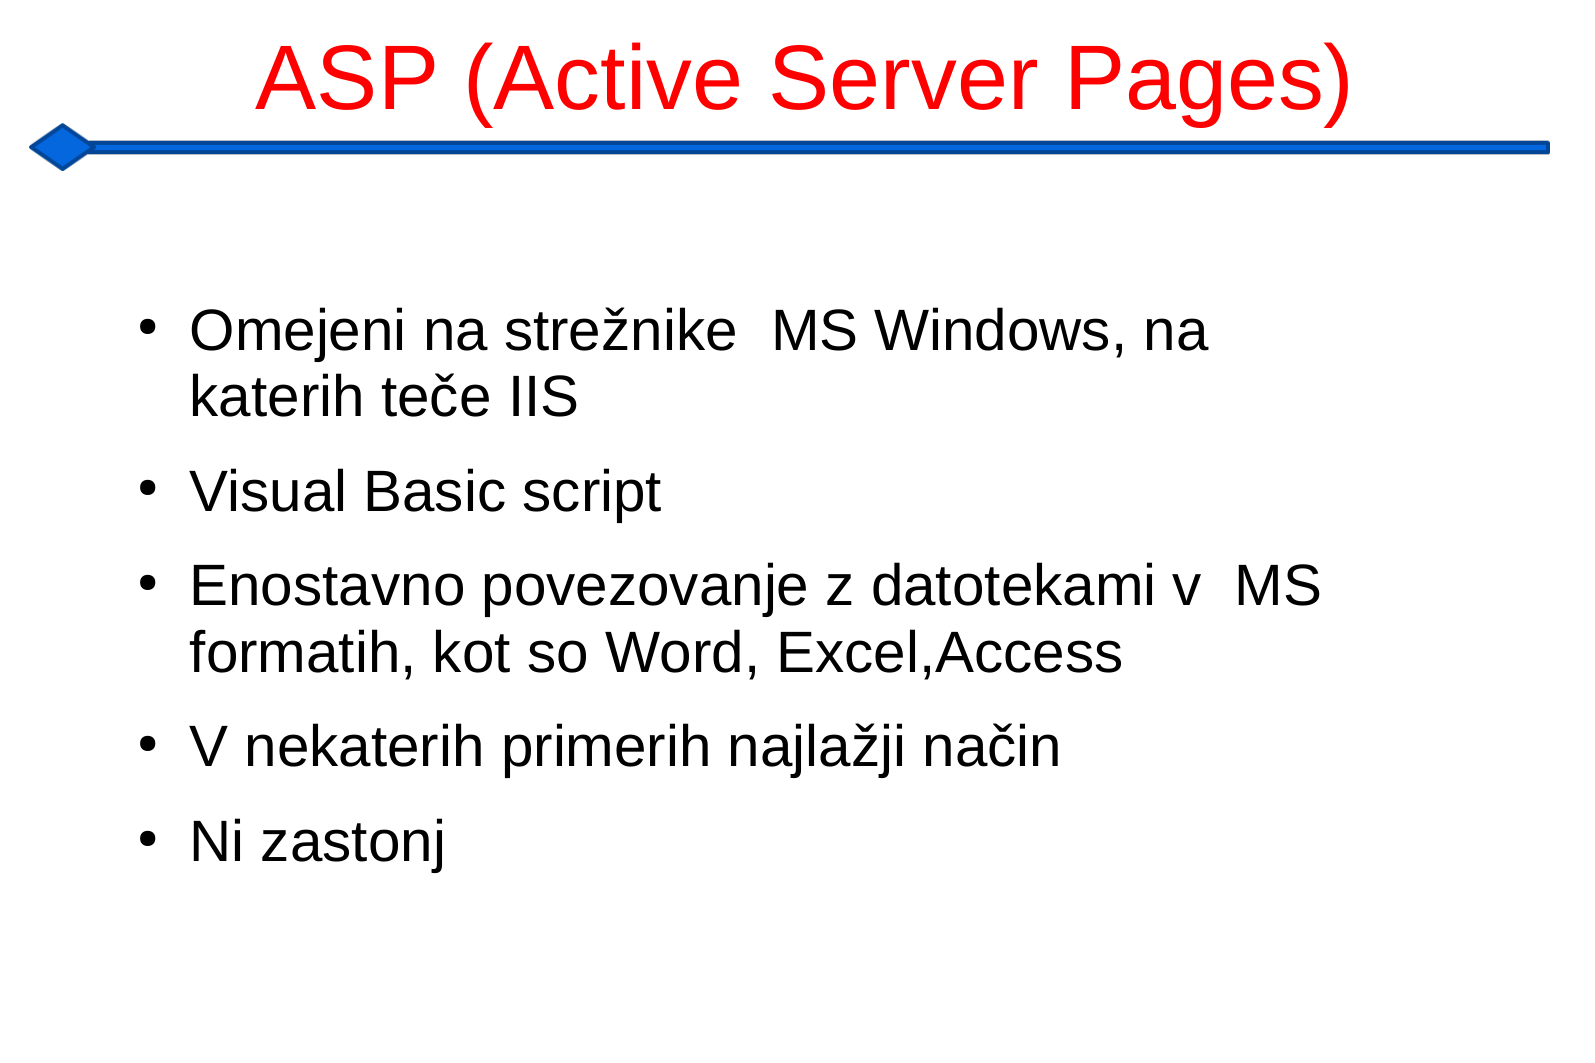

# ASP (Active Server Pages)
Omejeni na strežnike MS Windows, na katerih teče IIS
Visual Basic script
Enostavno povezovanje z datotekami v MS formatih, kot so Word, Excel,Access
V nekaterih primerih najlažji način
Ni zastonj